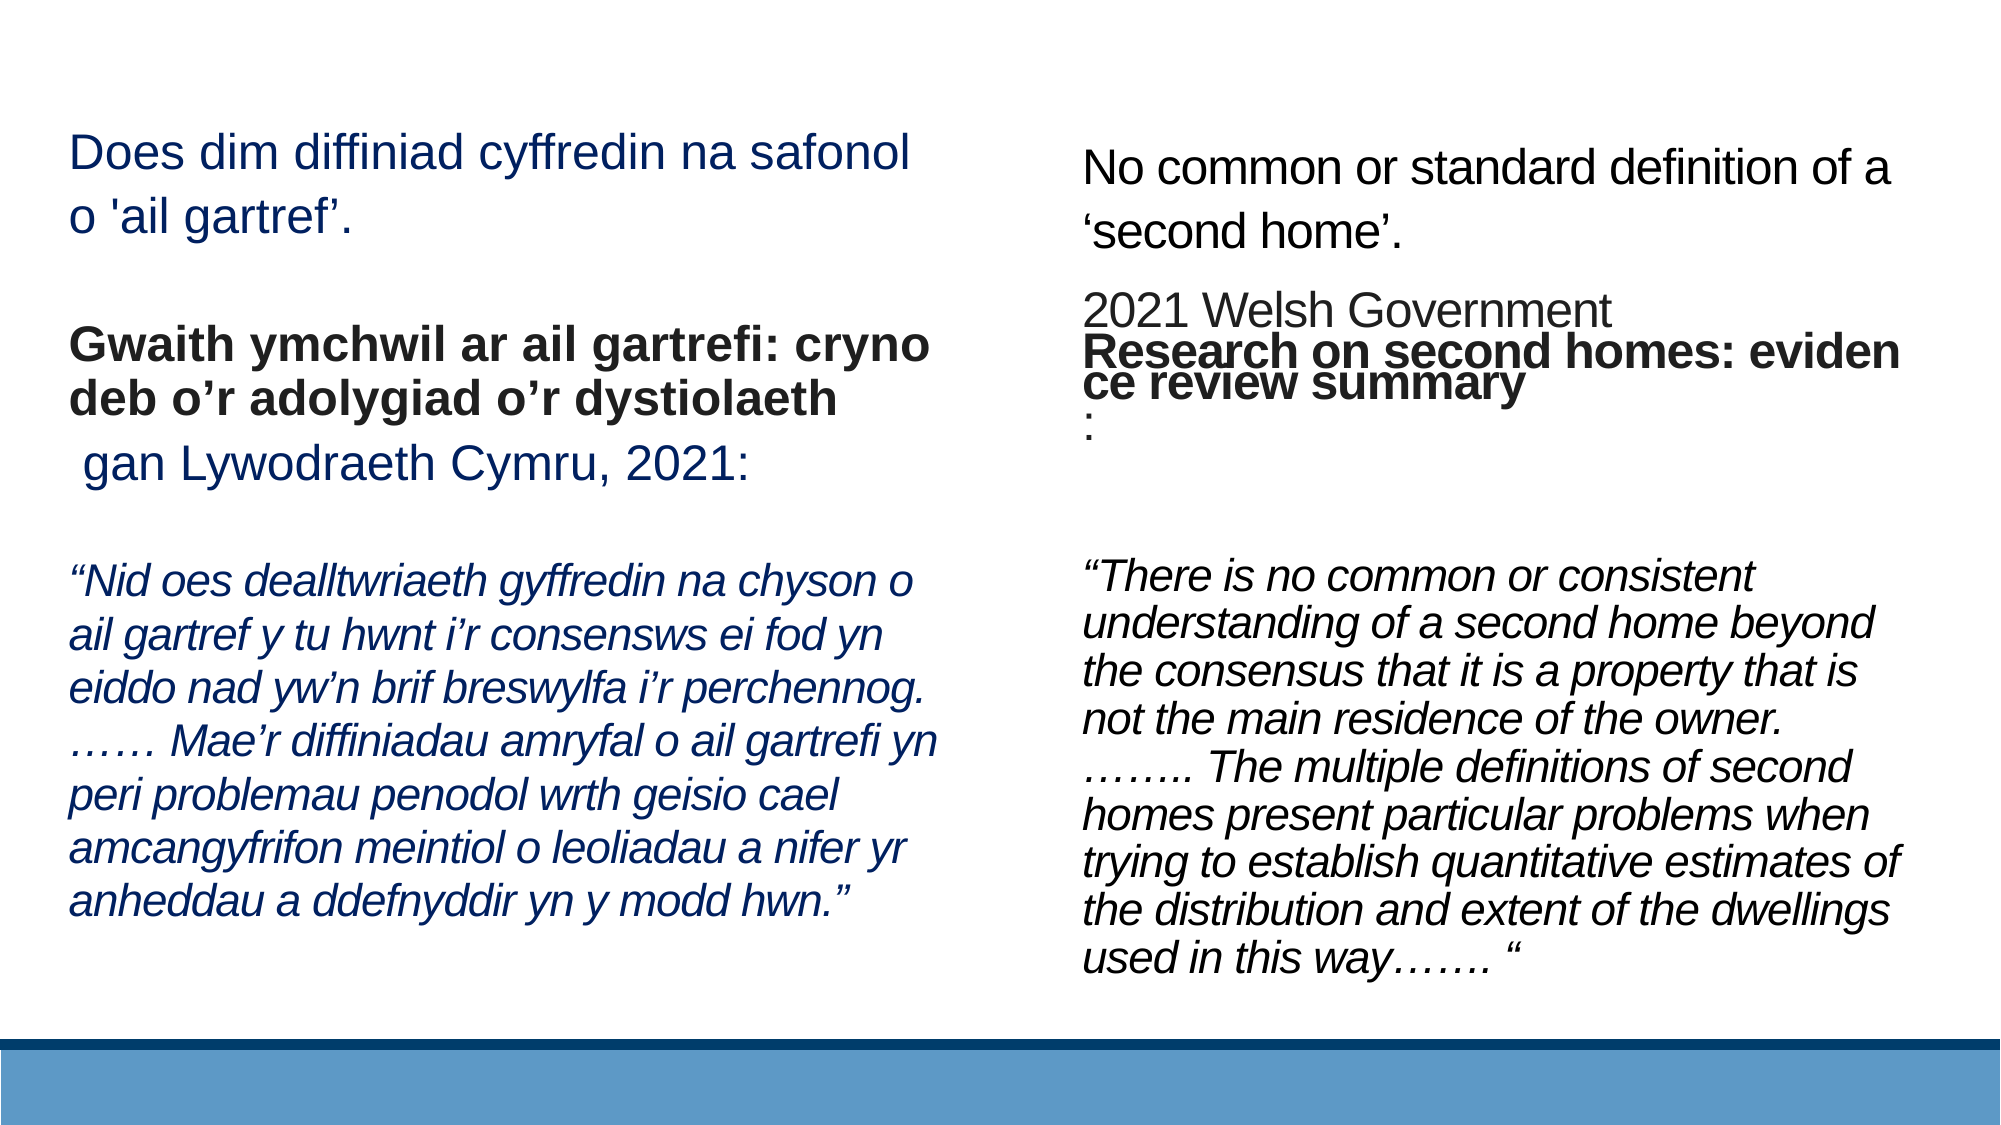

Does dim diffiniad cyffredin na safonol o 'ail gartref’.
Gwaith ymchwil ar ail gartrefi: crynodeb o’r adolygiad o’r dystiolaeth gan Lywodraeth Cymru, 2021:
“Nid oes dealltwriaeth gyffredin na chyson o ail gartref y tu hwnt i’r consensws ei fod yn eiddo nad yw’n brif breswylfa i’r perchennog. …… Mae’r diffiniadau amryfal o ail gartrefi yn peri problemau penodol wrth geisio cael amcangyfrifon meintiol o leoliadau a nifer yr anheddau a ddefnyddir yn y modd hwn.”
No common or standard definition of a ‘second home’.
2021 Welsh Government Research on second homes: evidence review summary:
“There is no common or consistent understanding of a second home beyond the consensus that it is a property that is not the main residence of the owner. …….. The multiple definitions of second homes present particular problems when trying to establish quantitative estimates of the distribution and extent of the dwellings used in this way……. “